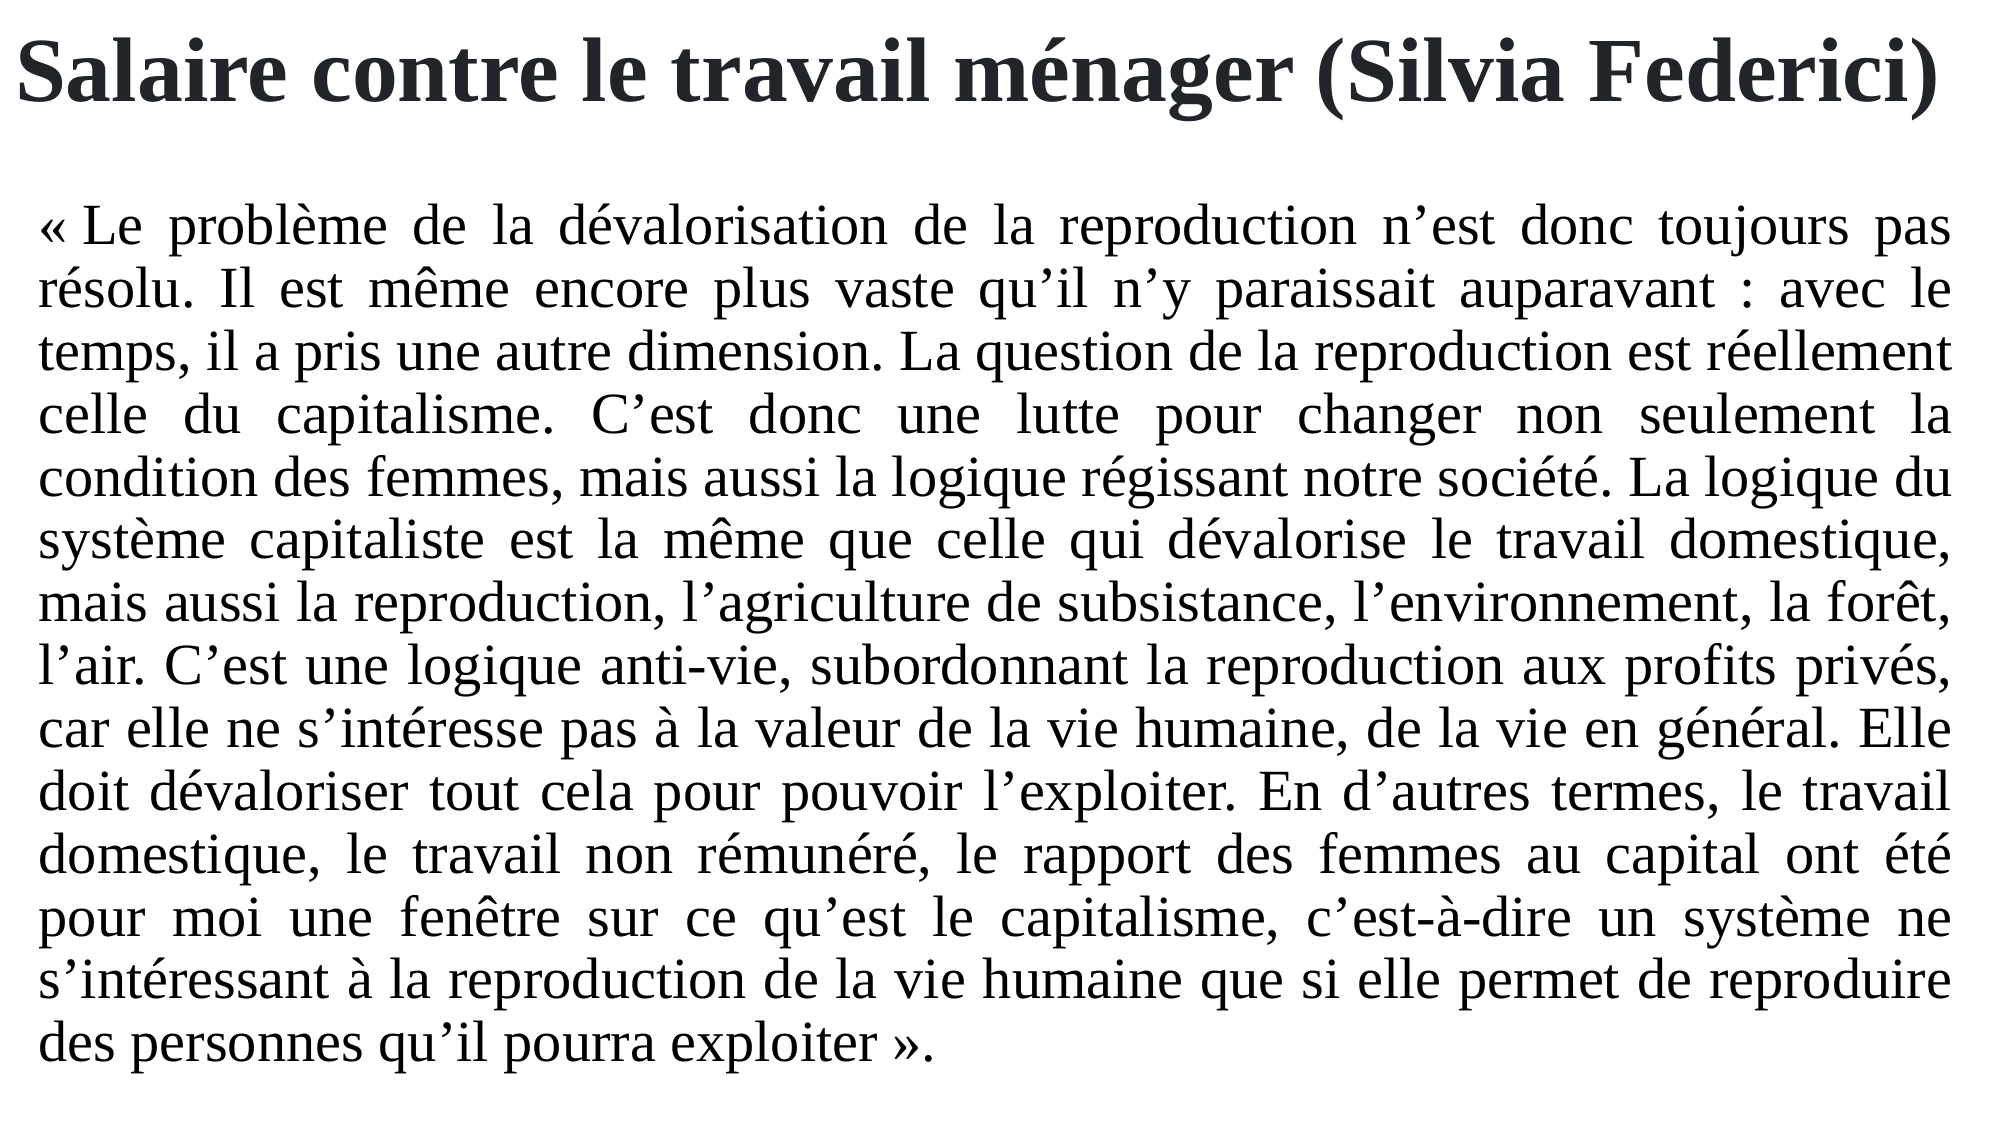

# Salaire contre le travail ménager (Silvia Federici)
« Le problème de la dévalorisation de la reproduction n’est donc toujours pas résolu. Il est même encore plus vaste qu’il n’y paraissait auparavant : avec le temps, il a pris une autre dimension. La question de la reproduction est réellement celle du capitalisme. C’est donc une lutte pour changer non seulement la condition des femmes, mais aussi la logique régissant notre société. La logique du système capitaliste est la même que celle qui dévalorise le travail domestique, mais aussi la reproduction, l’agriculture de subsistance, l’environnement, la forêt, l’air. C’est une logique anti-vie, subordonnant la reproduction aux profits privés, car elle ne s’intéresse pas à la valeur de la vie humaine, de la vie en général. Elle doit dévaloriser tout cela pour pouvoir l’exploiter. En d’autres termes, le travail domestique, le travail non rémunéré, le rapport des femmes au capital ont été pour moi une fenêtre sur ce qu’est le capitalisme, c’est-à-dire un système ne s’intéressant à la reproduction de la vie humaine que si elle permet de reproduire des personnes qu’il pourra exploiter ».